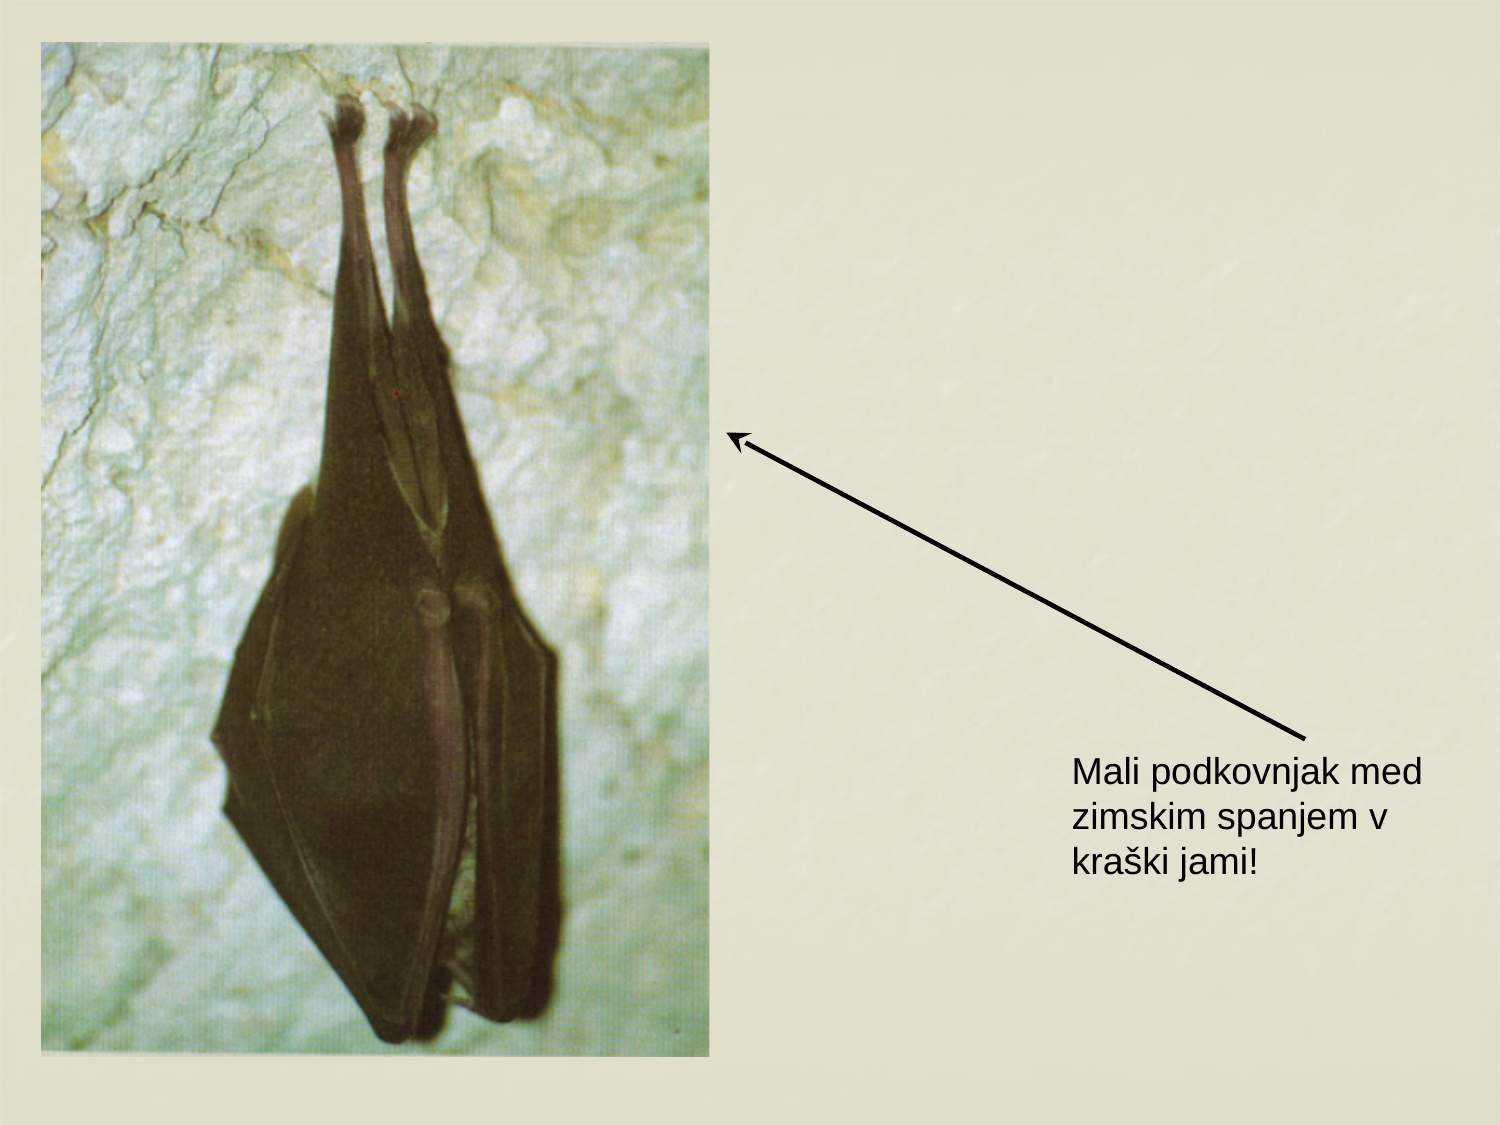

#
Mali podkovnjak med zimskim spanjem v kraški jami!